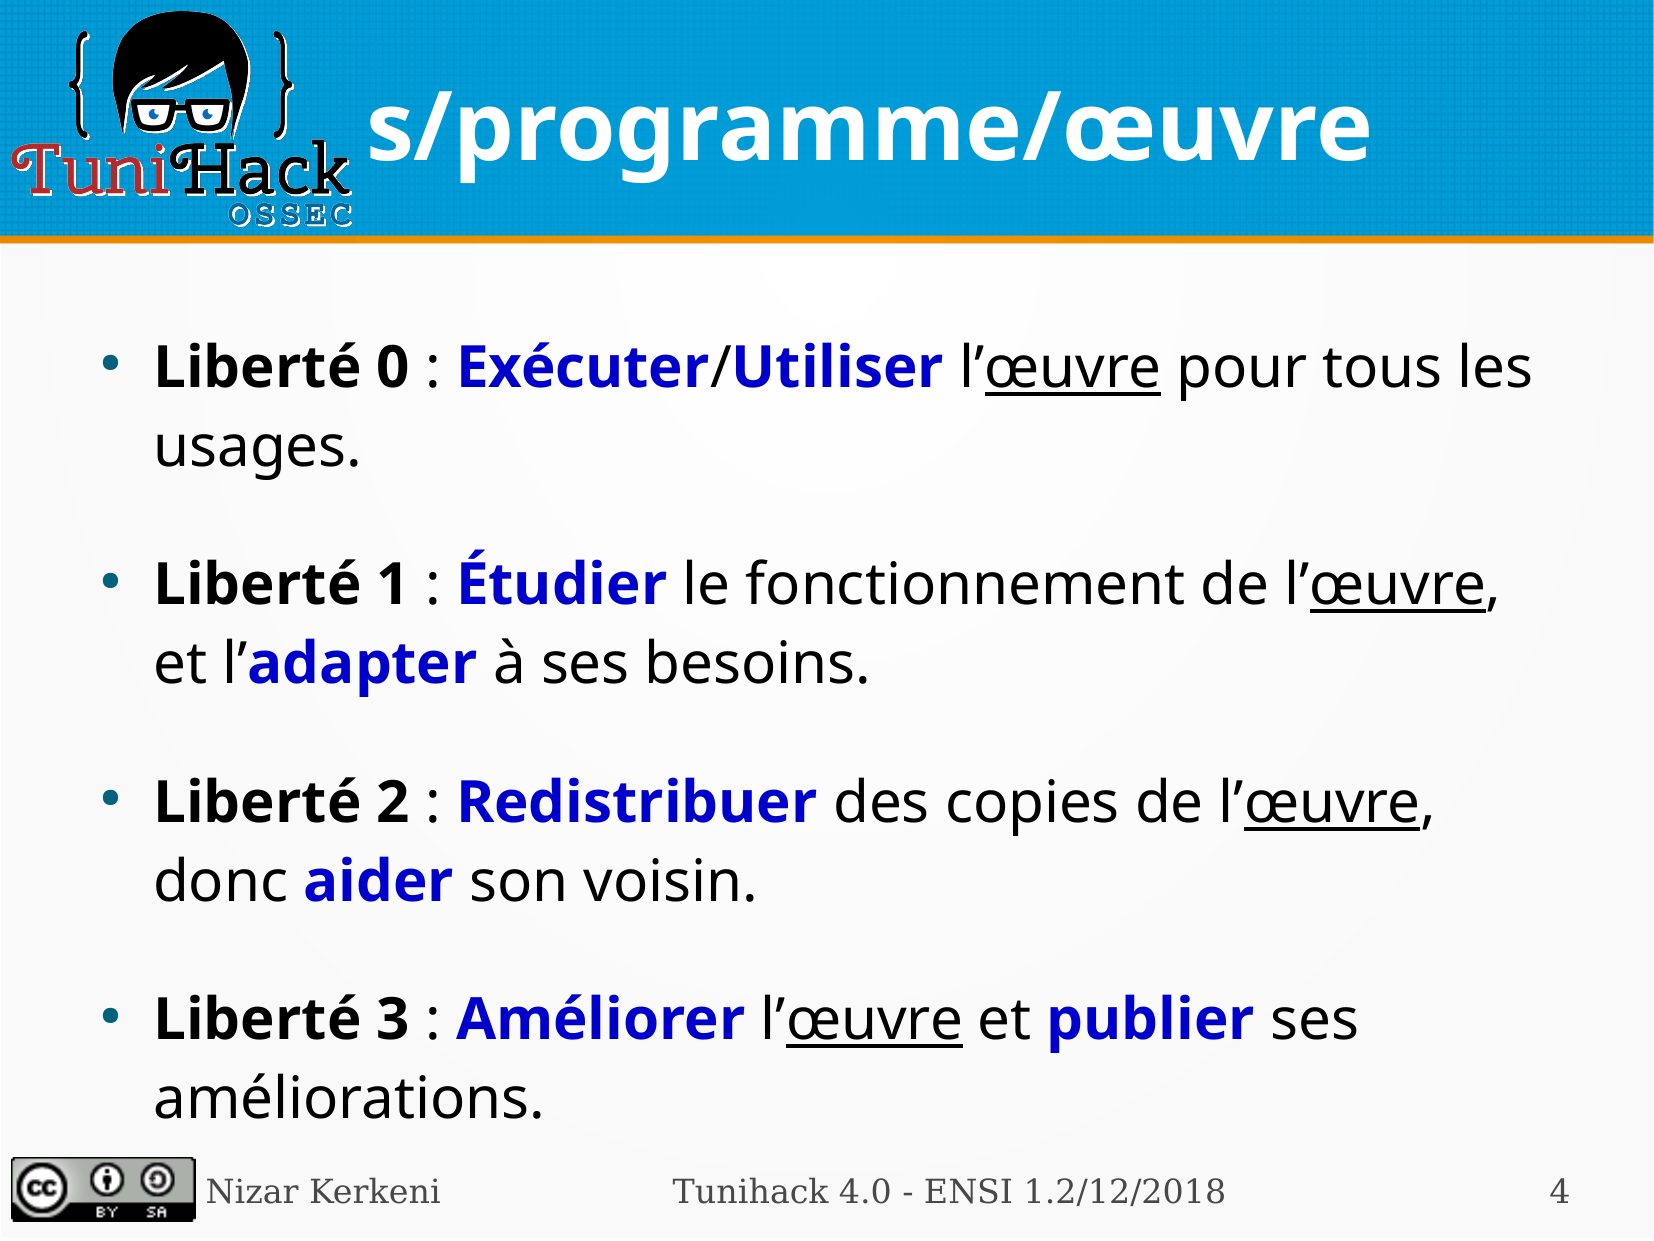

# s/programme/œuvre
Liberté 0 : Exécuter/Utiliser l’œuvre pour tous les usages.
Liberté 1 : Étudier le fonctionnement de l’œuvre, et l’adapter à ses besoins.
Liberté 2 : Redistribuer des copies de l’œuvre, donc aider son voisin.
Liberté 3 : Améliorer l’œuvre et publier ses améliorations.
 Nizar Kerkeni
Tunihack 4.0 - ENSI 1.2/12/2018
4